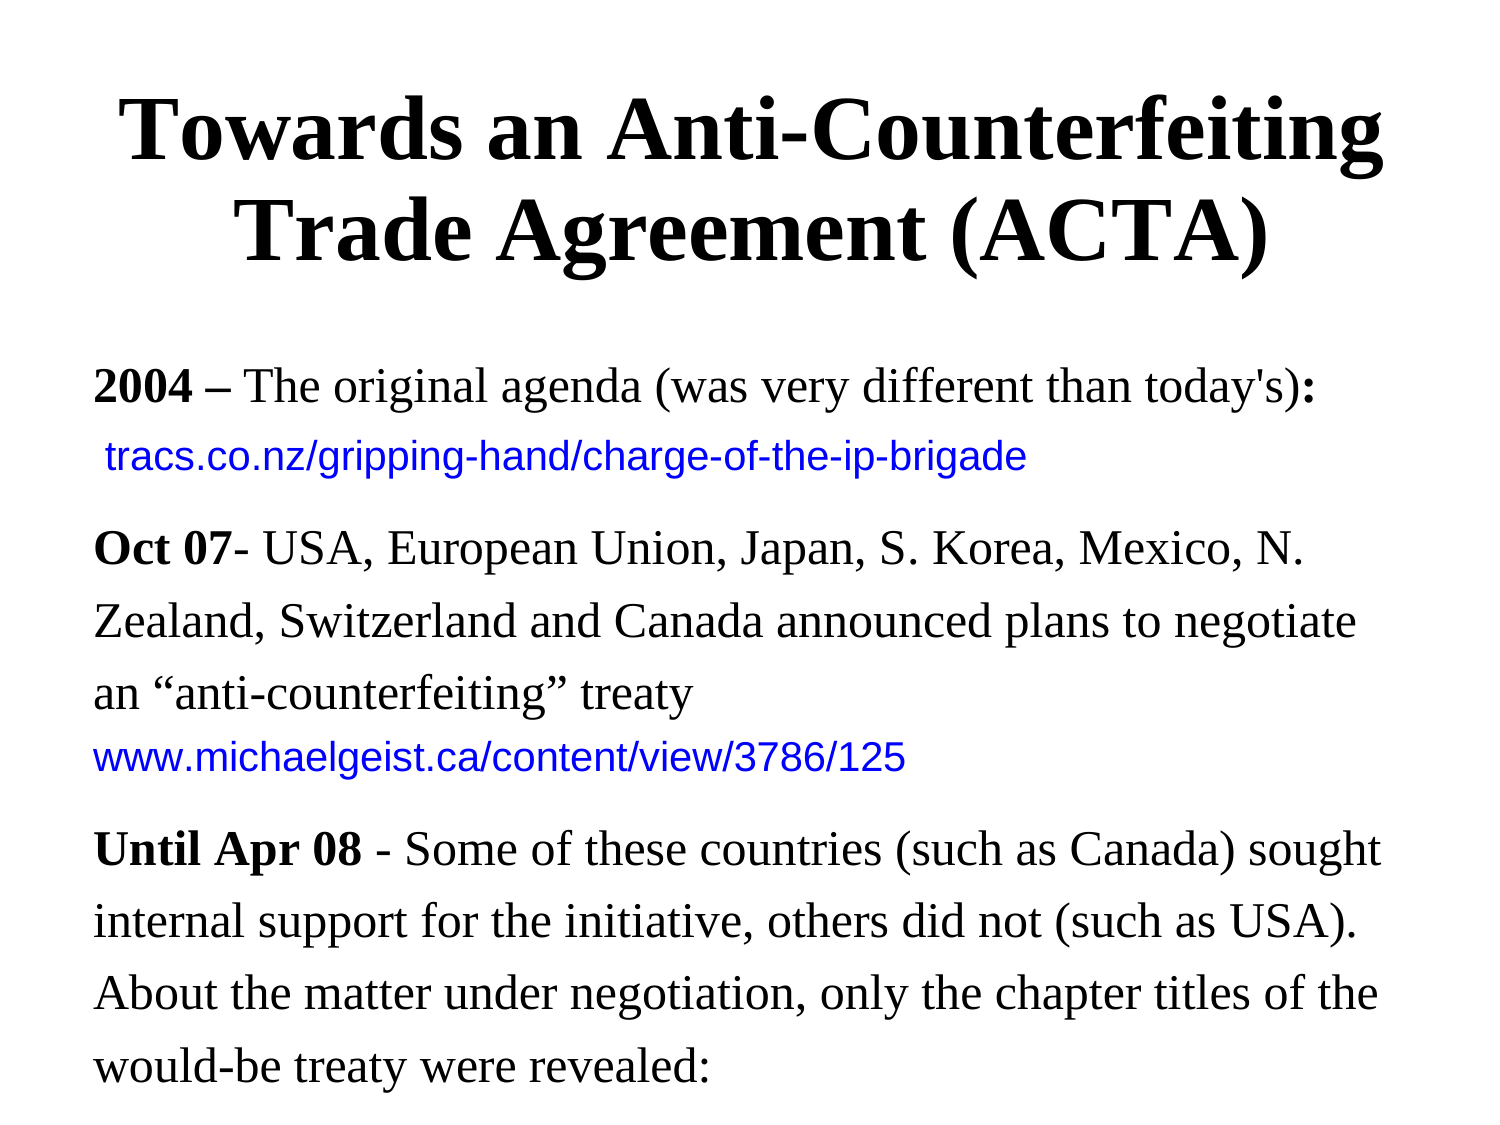

# Towards an Anti-Counterfeiting Trade Agreement (ACTA)
2004 – The original agenda (was very different than today's):
 tracs.co.nz/gripping-hand/charge-of-the-ip-brigade
Oct 07- USA, European Union, Japan, S. Korea, Mexico, N. Zealand, Switzerland and Canada announced plans to negotiate an “anti-counterfeiting” treaty www.michaelgeist.ca/content/view/3786/125
Until Apr 08 - Some of these countries (such as Canada) sought internal support for the initiative, others did not (such as USA). About the matter under negotiation, only the chapter titles of the would-be treaty were revealed: